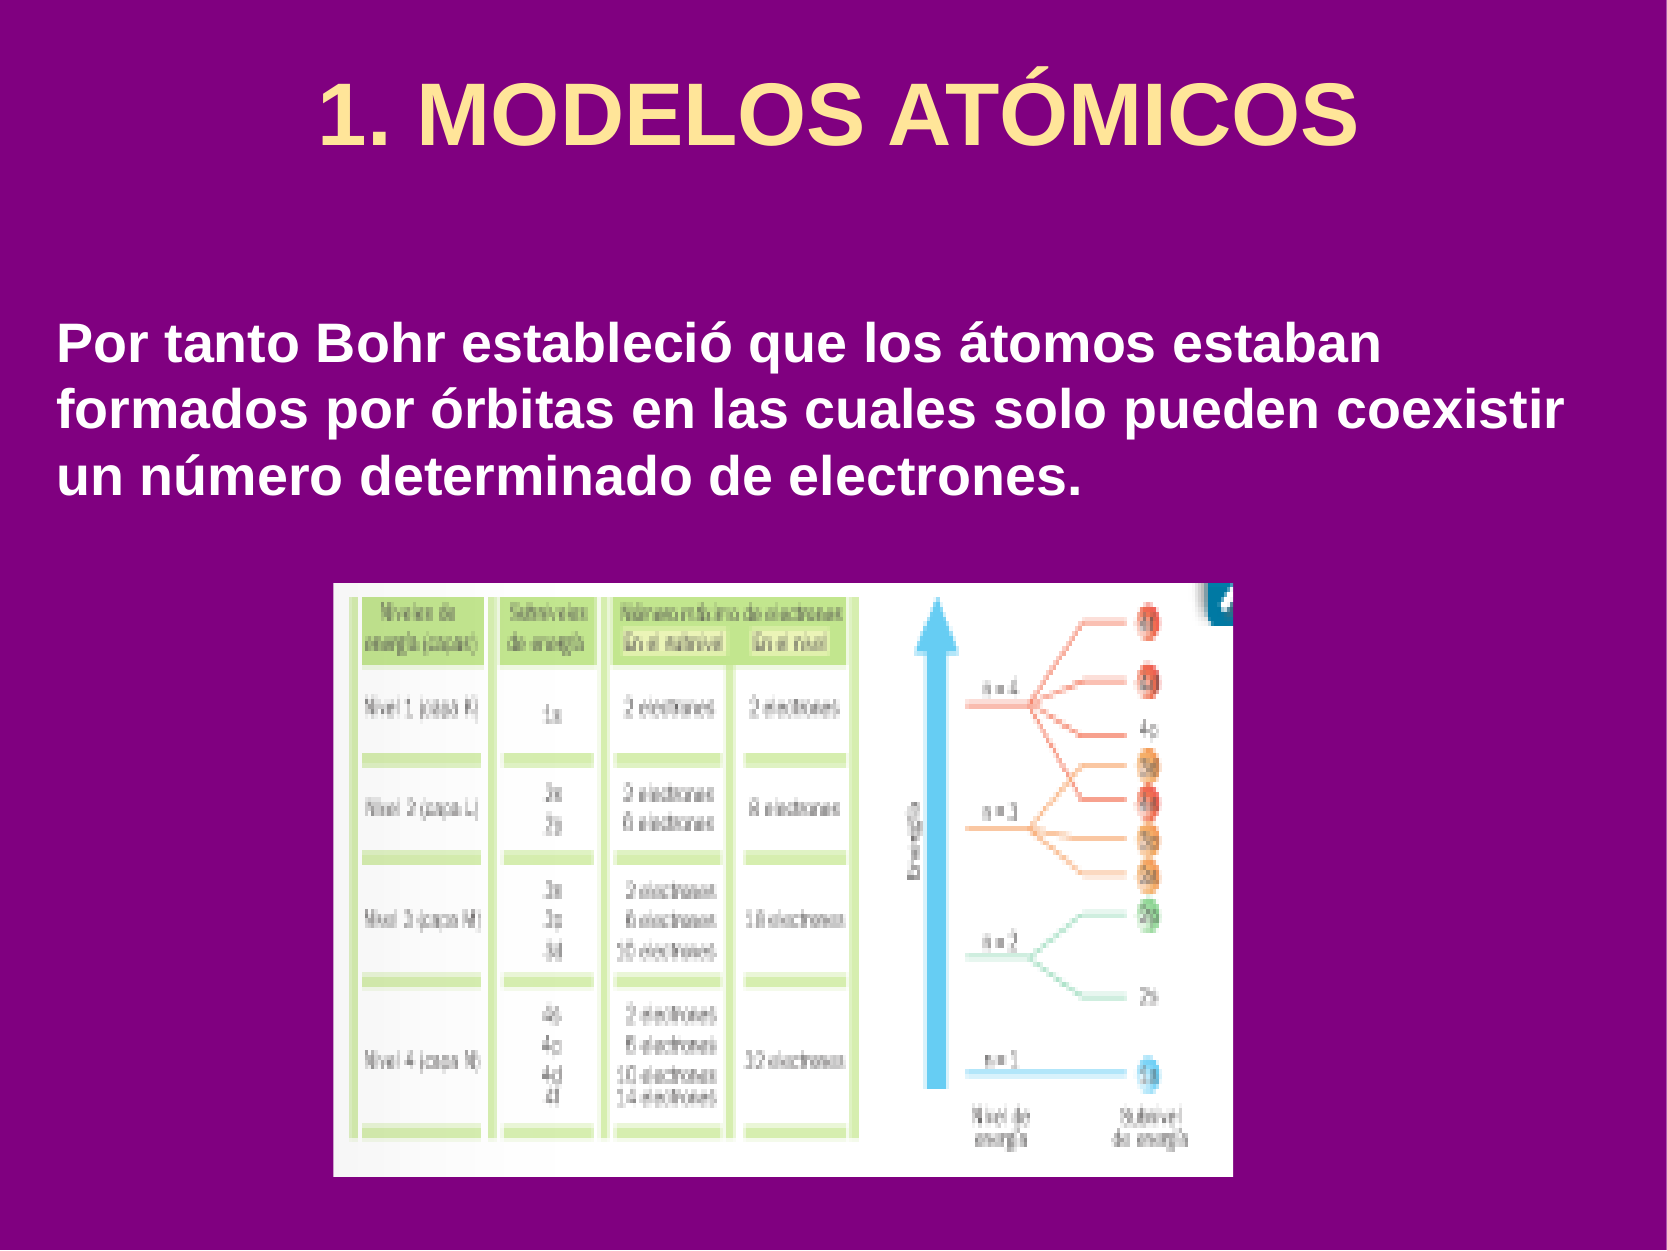

# 1. MODELOS ATÓMICOS
Por tanto Bohr estableció que los átomos estaban formados por órbitas en las cuales solo pueden coexistir un número determinado de electrones.